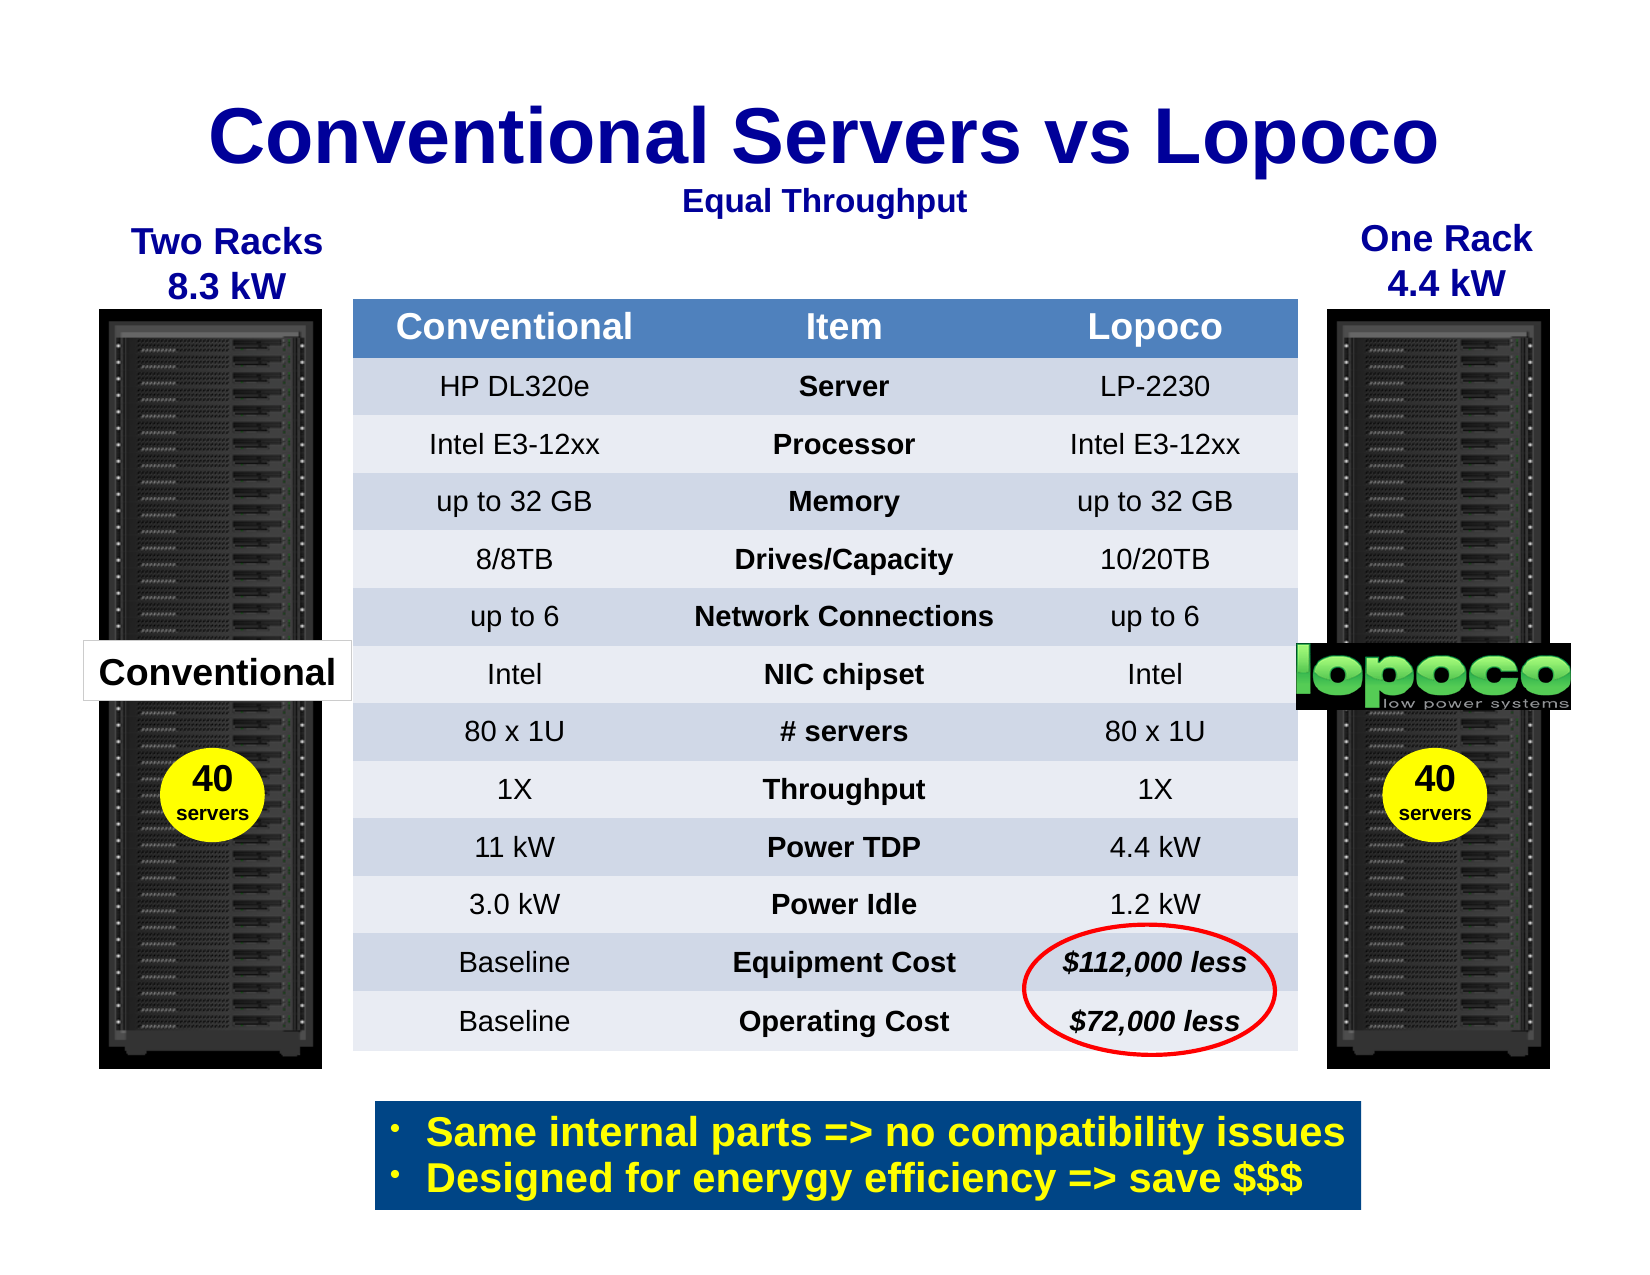

Conventional Servers vs Lopoco
Equal Throughput
One Rack
4.4 kW
Two Racks 8.3 kW
| Conventional | Item | Lopoco |
| --- | --- | --- |
| HP DL320e | Server | LP-2230 |
| Intel E3-12xx | Processor | Intel E3-12xx |
| up to 32 GB | Memory | up to 32 GB |
| 8/8TB | Drives/Capacity | 10/20TB |
| up to 6 | Network Connections | up to 6 |
| Intel | NIC chipset | Intel |
| 80 x 1U | # servers | 80 x 1U |
| 1X | Throughput | 1X |
| 11 kW | Power TDP | 4.4 kW |
| 3.0 kW | Power Idle | 1.2 kW |
| Baseline | Equipment Cost | $112,000 less |
| Baseline | Operating Cost | $72,000 less |
Conventional
40
servers
40
servers
Same internal parts => no compatibility issues
Designed for enerygy efficiency => save $$$